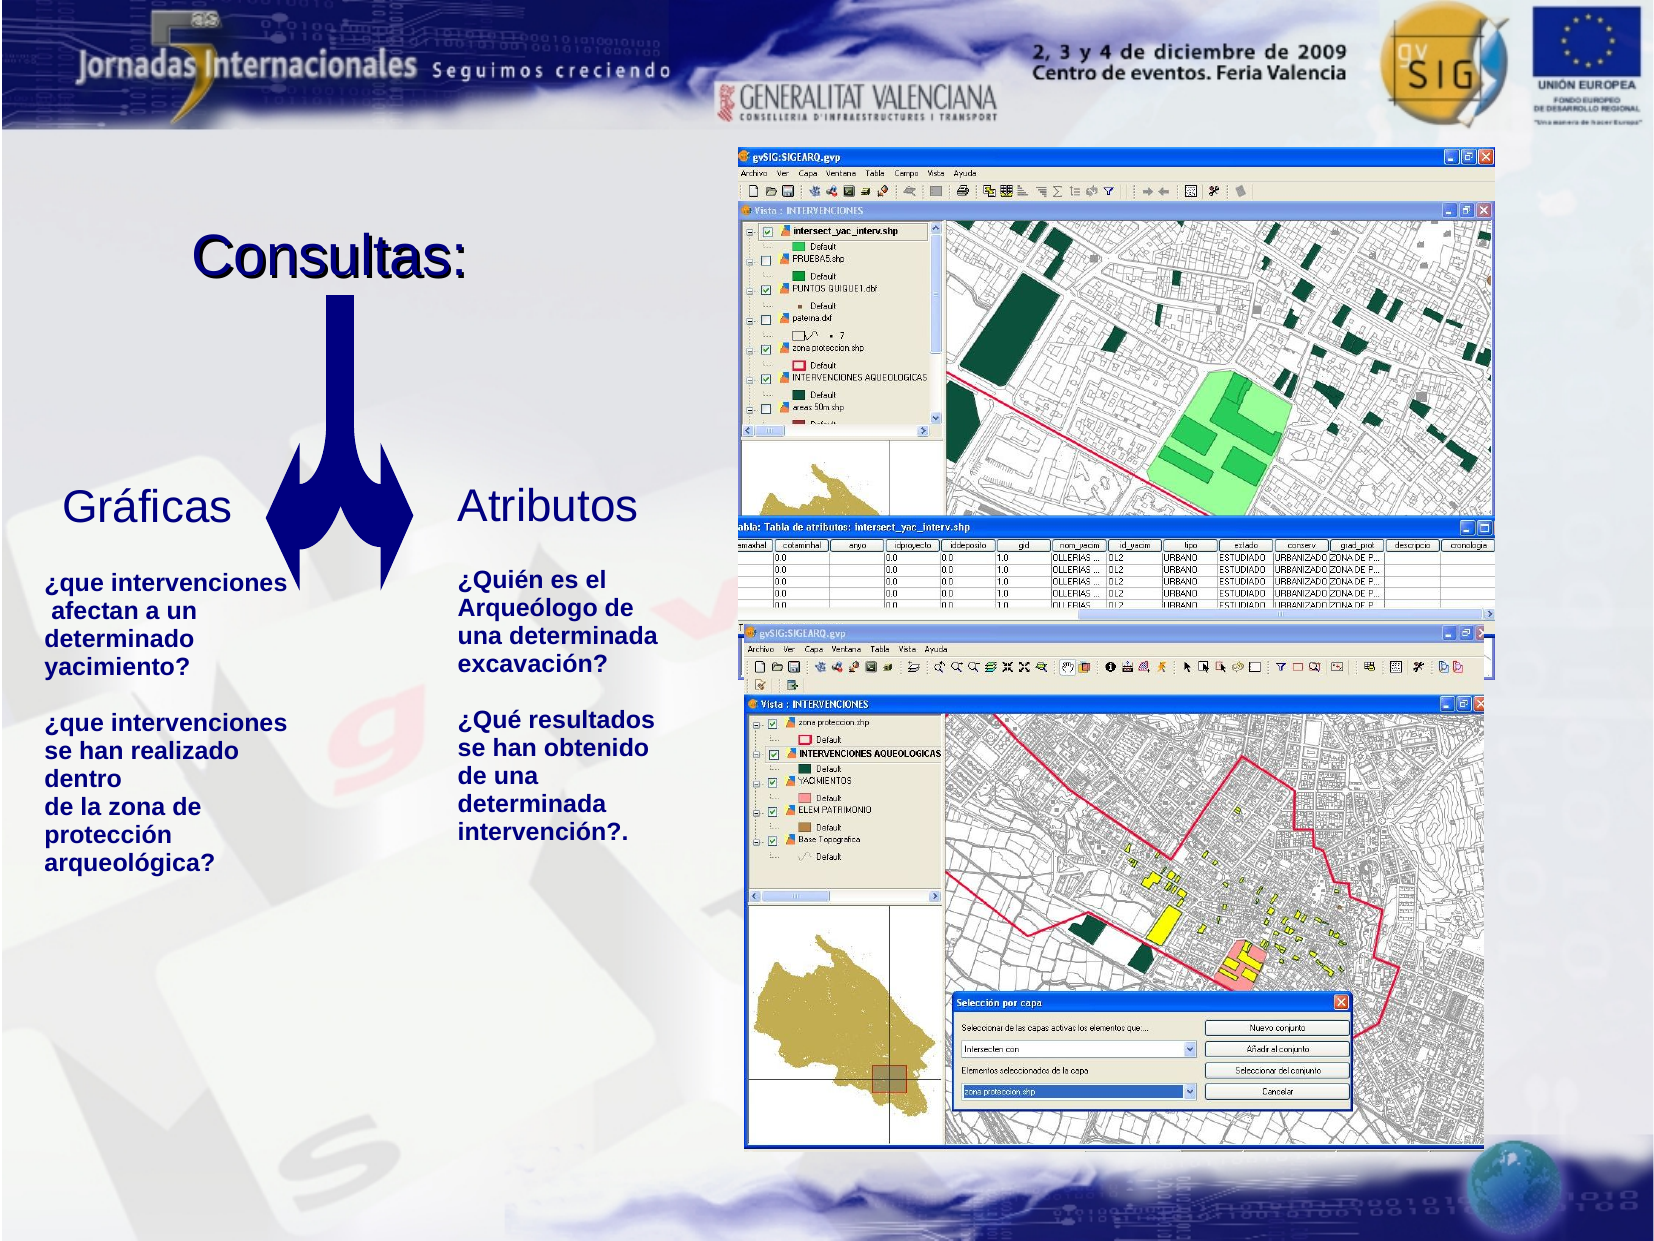

Consultas:
Atributos
Gráficas
¿Quién es el Arqueólogo de una determinada excavación?
¿Qué resultados se han obtenido de una determinada intervención?.
¿que intervenciones
 afectan a un determinado yacimiento?
¿que intervenciones se han realizado dentro
de la zona de protección arqueológica?